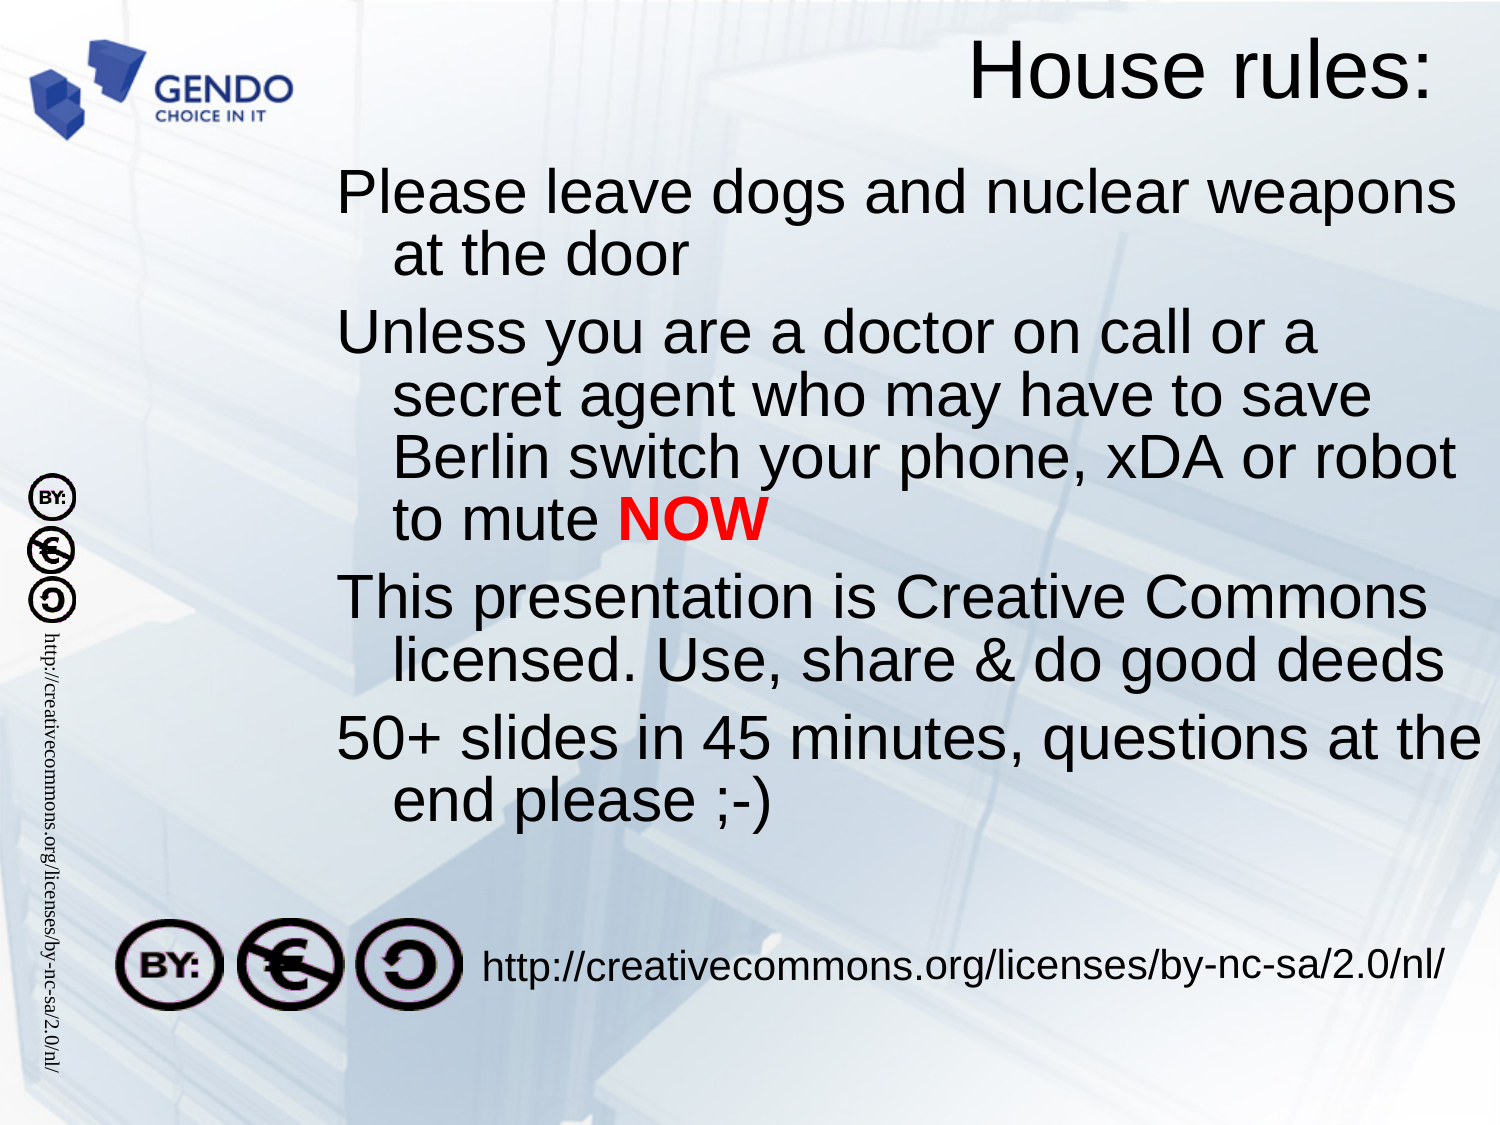

# House rules:
Please leave dogs and nuclear weapons at the door
Unless you are a doctor on call or a secret agent who may have to save Berlin switch your phone, xDA or robot to mute NOW
This presentation is Creative Commons licensed. Use, share & do good deeds
50+ slides in 45 minutes, questions at the end please ;-)
http://creativecommons.org/licenses/by-nc-sa/2.0/nl/